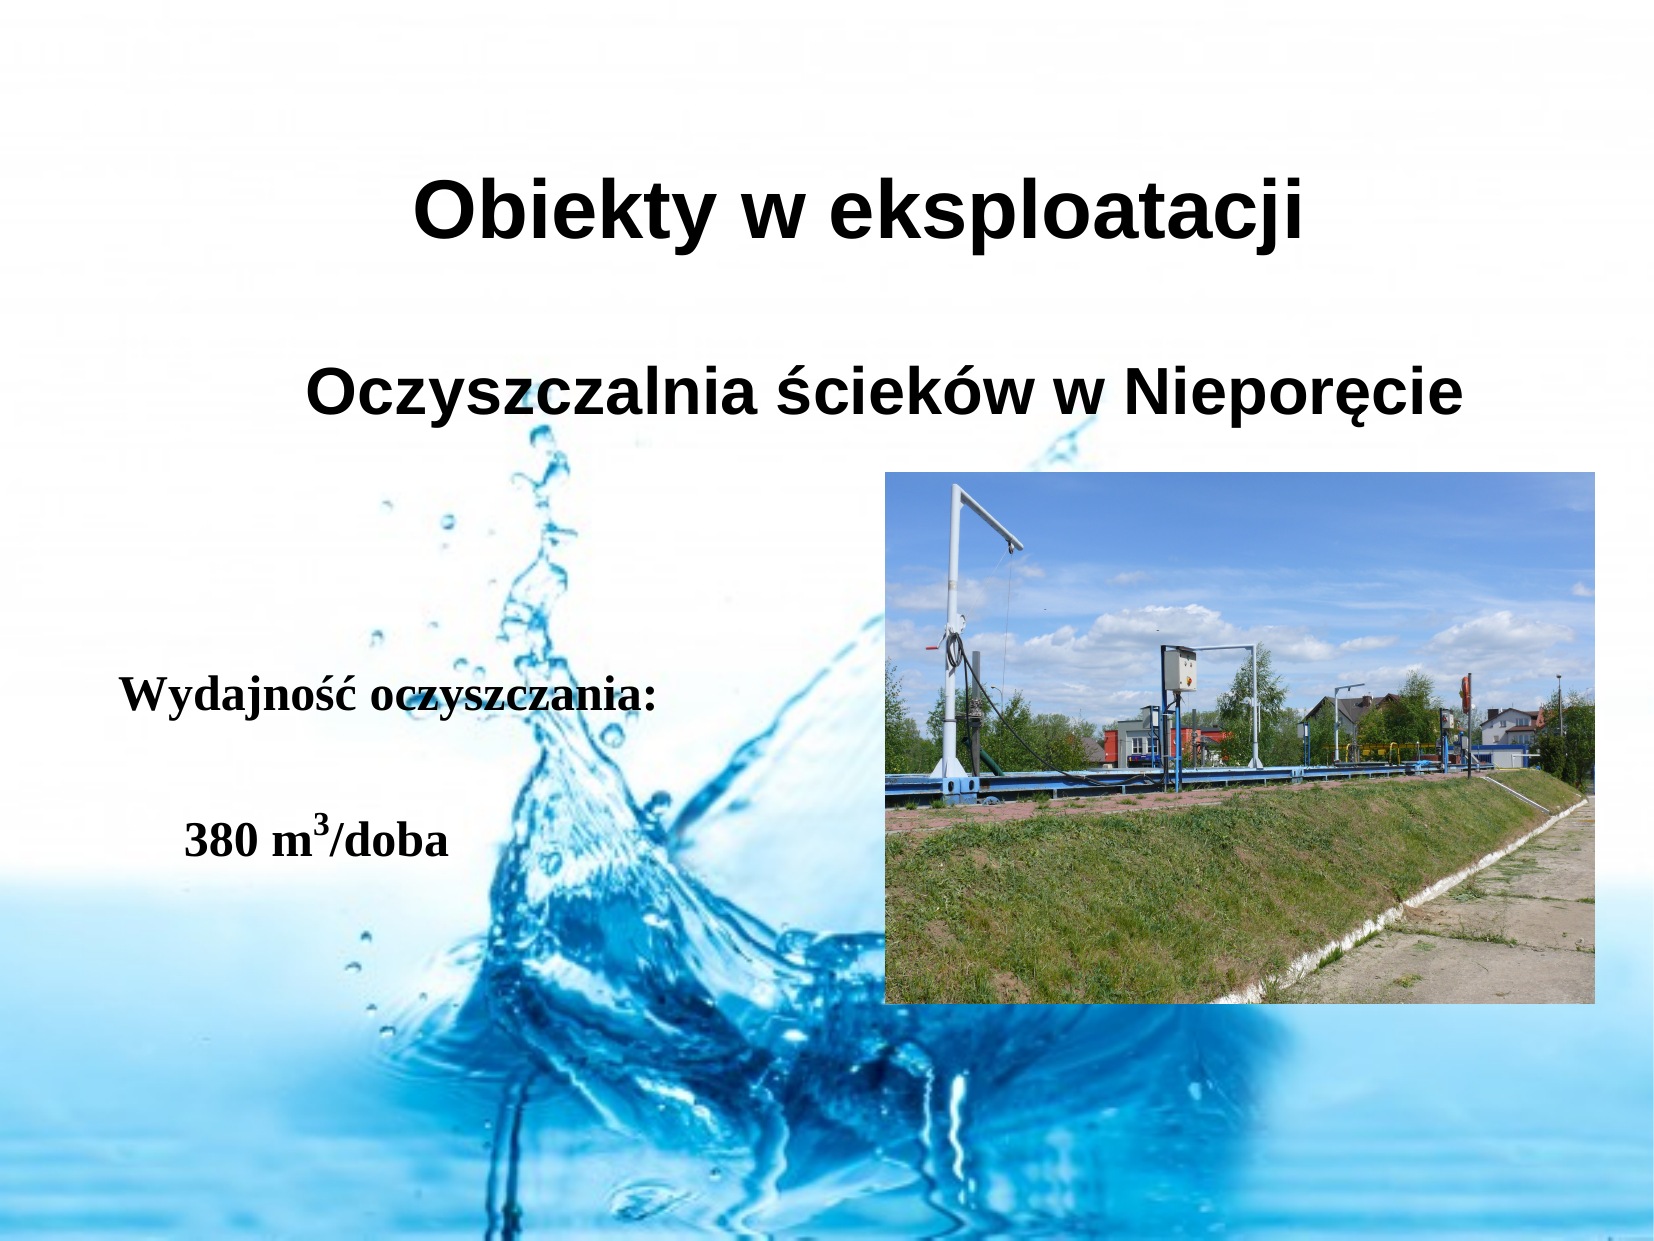

#
Obiekty w eksploatacji
Oczyszczalnia ścieków w Nieporęcie
Wydajność oczyszczania:
 380 m3/doba